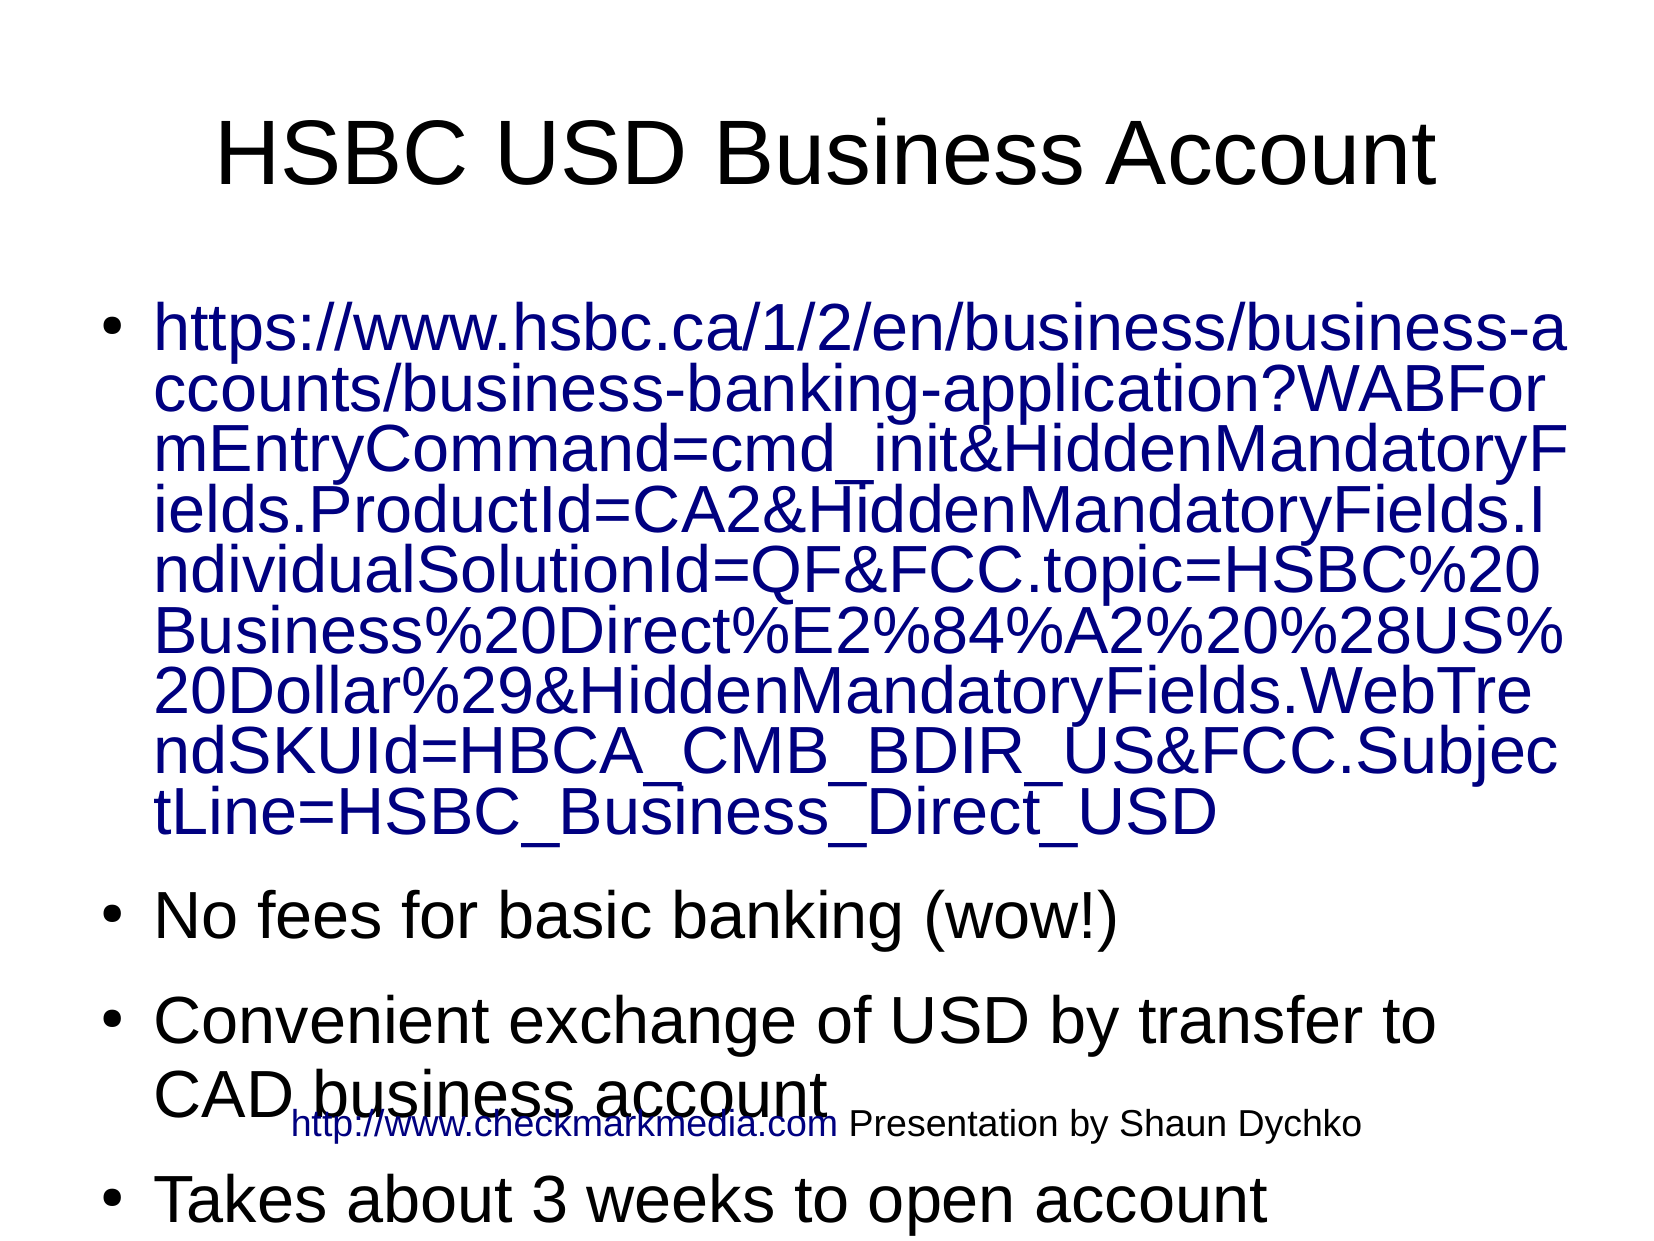

# HSBC USD Business Account
https://www.hsbc.ca/1/2/en/business/business-accounts/business-banking-application?WABFormEntryCommand=cmd_init&HiddenMandatoryFields.ProductId=CA2&HiddenMandatoryFields.IndividualSolutionId=QF&FCC.topic=HSBC%20Business%20Direct%E2%84%A2%20%28US%20Dollar%29&HiddenMandatoryFields.WebTrendSKUId=HBCA_CMB_BDIR_US&FCC.SubjectLine=HSBC_Business_Direct_USD
No fees for basic banking (wow!)
Convenient exchange of USD by transfer to CAD business account
Takes about 3 weeks to open account
http://www.checkmarkmedia.com Presentation by Shaun Dychko